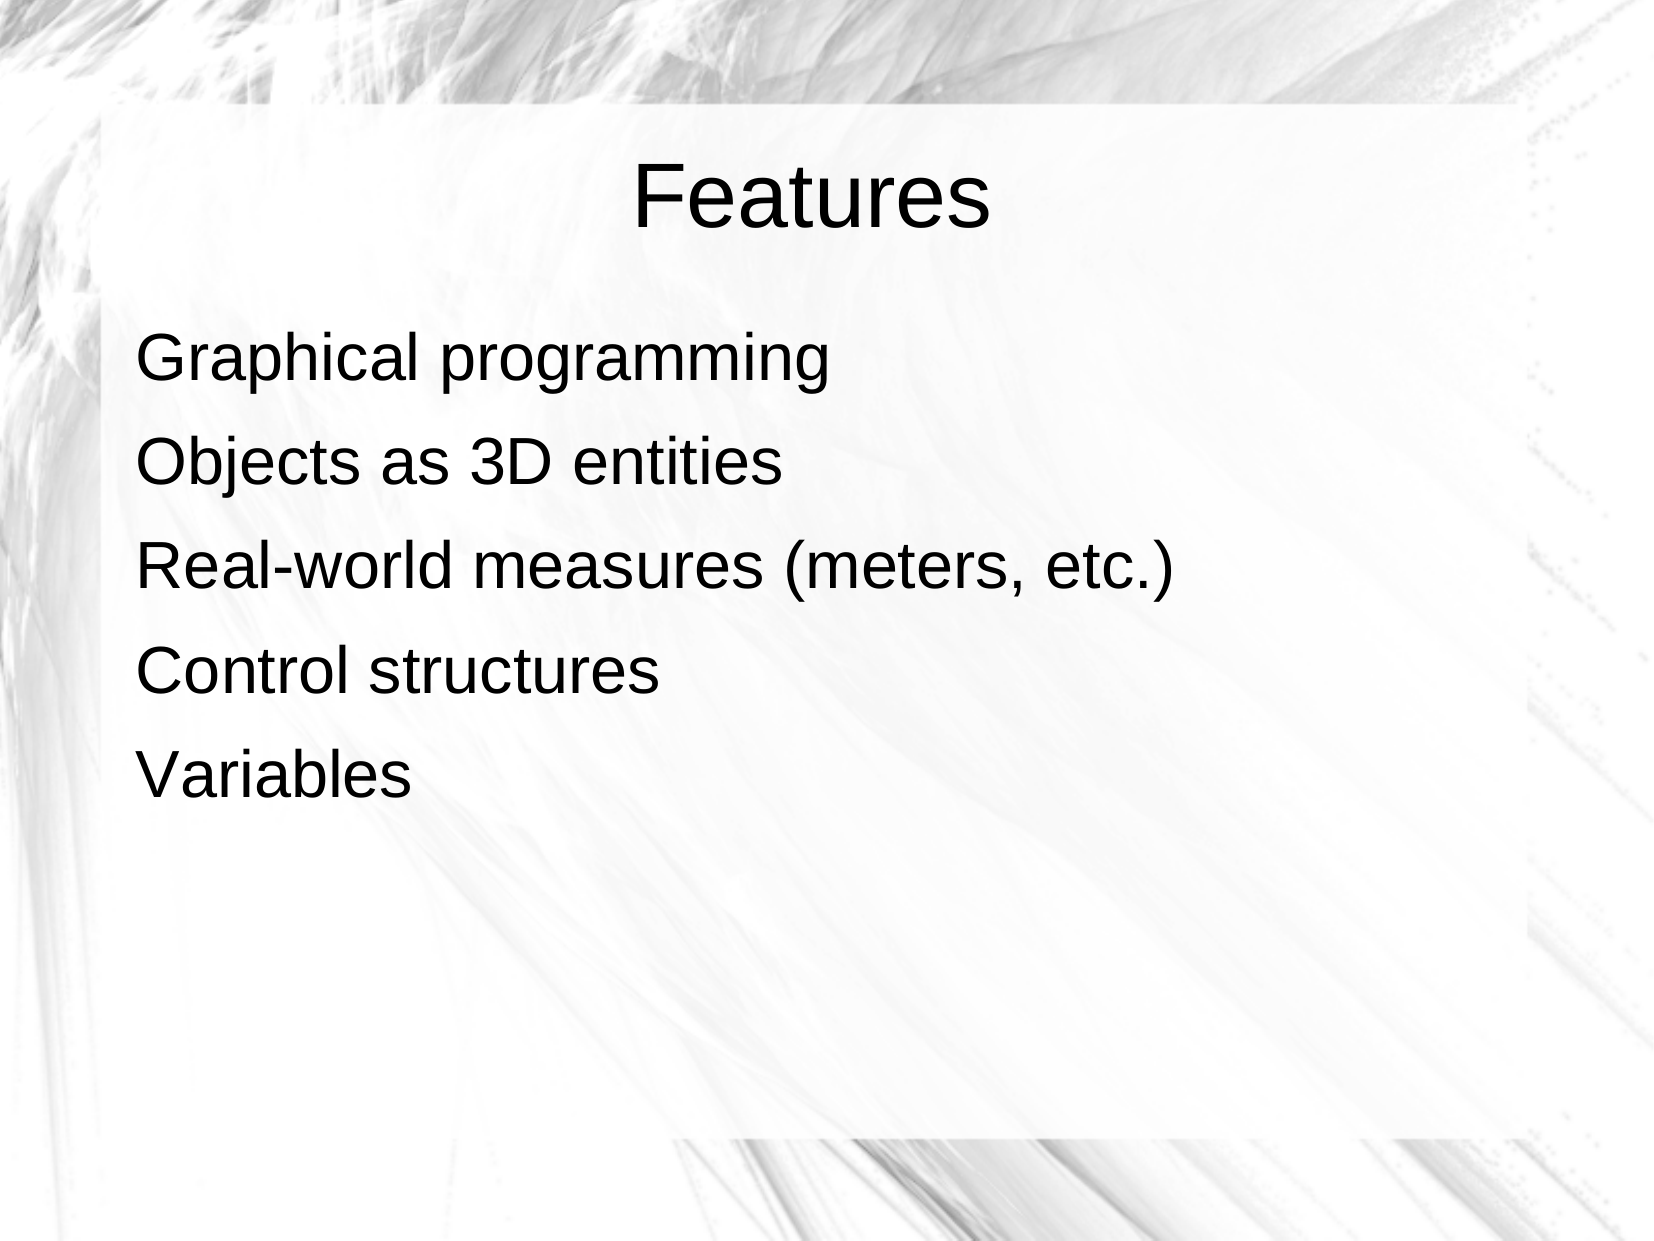

# Features
Graphical programming
Objects as 3D entities
Real-world measures (meters, etc.)
Control structures
Variables